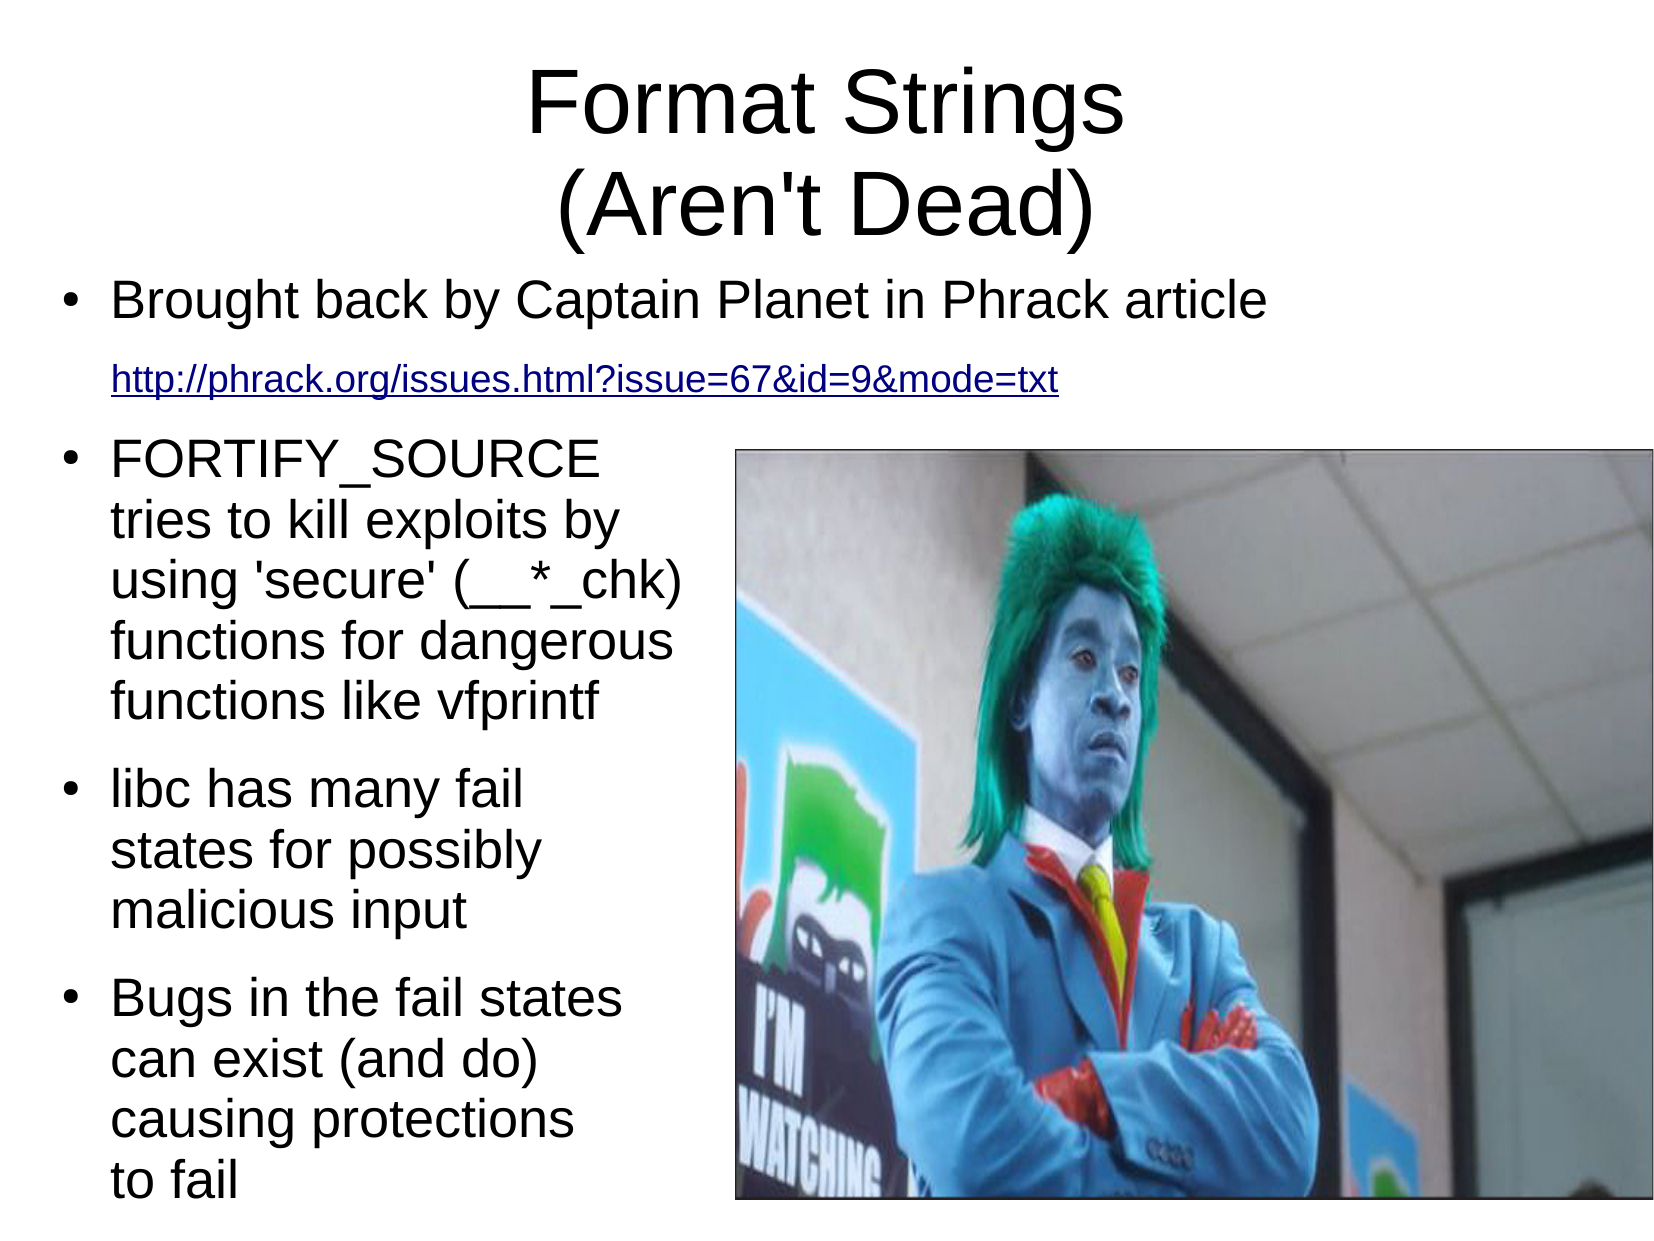

# Format Strings (Aren't Dead)
Brought back by Captain Planet in Phrack article
http://phrack.org/issues.html?issue=67&id=9&mode=txt
FORTIFY_SOURCE
tries to kill exploits by
using 'secure' (__*_chk)
functions for dangerous
functions like vfprintf
libc has many fail
states for possibly
malicious input
Bugs in the fail states
can exist (and do)
causing protections
to fail